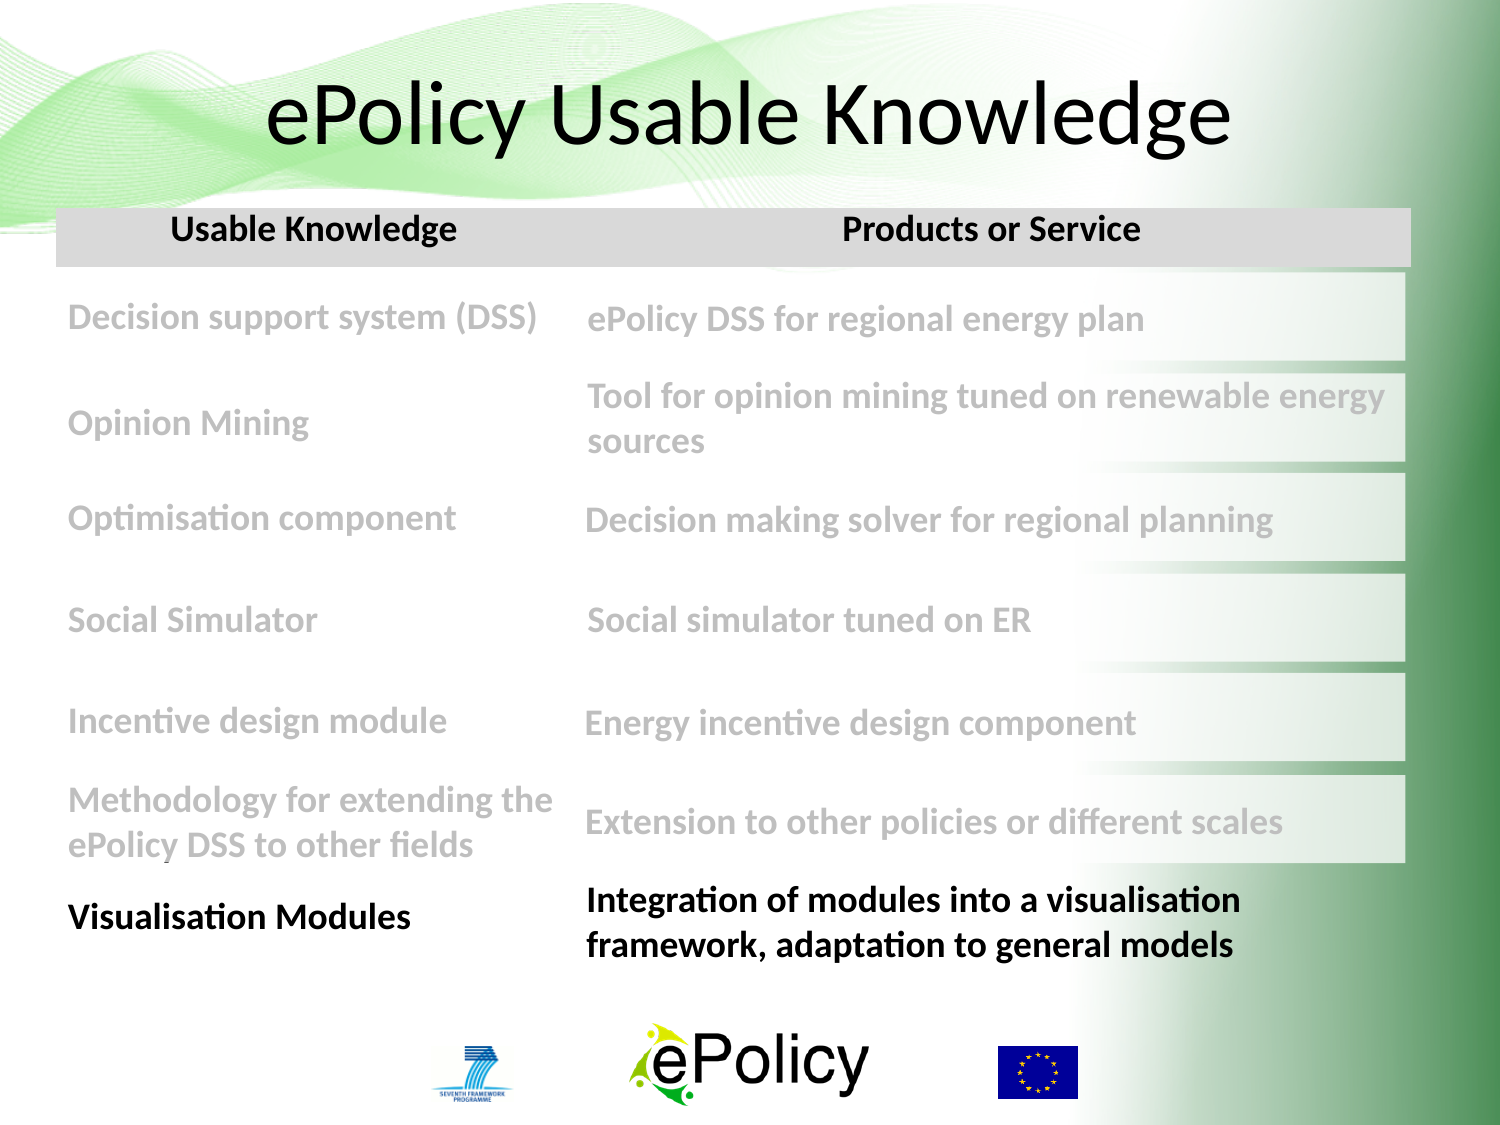

# ePolicy Usable Knowledge
| Usable Knowledge | Products or Service |
| --- | --- |
| | |
| | |
| | |
| | |
| | |
| | |
| | |
Decision support system (DSS)
ePolicy DSS for regional energy plan
Tool for opinion mining tuned on renewable energy sources
Opinion Mining
Optimisation component
Decision making solver for regional planning
Social simulator tuned on ER
Social Simulator
Incentive design module
Energy incentive design component
Extension to other policies or different scales
Methodology for extending the ePolicy DSS to other fields
Visualisation Modules
Integration of modules into a visualisation framework, adaptation to general models